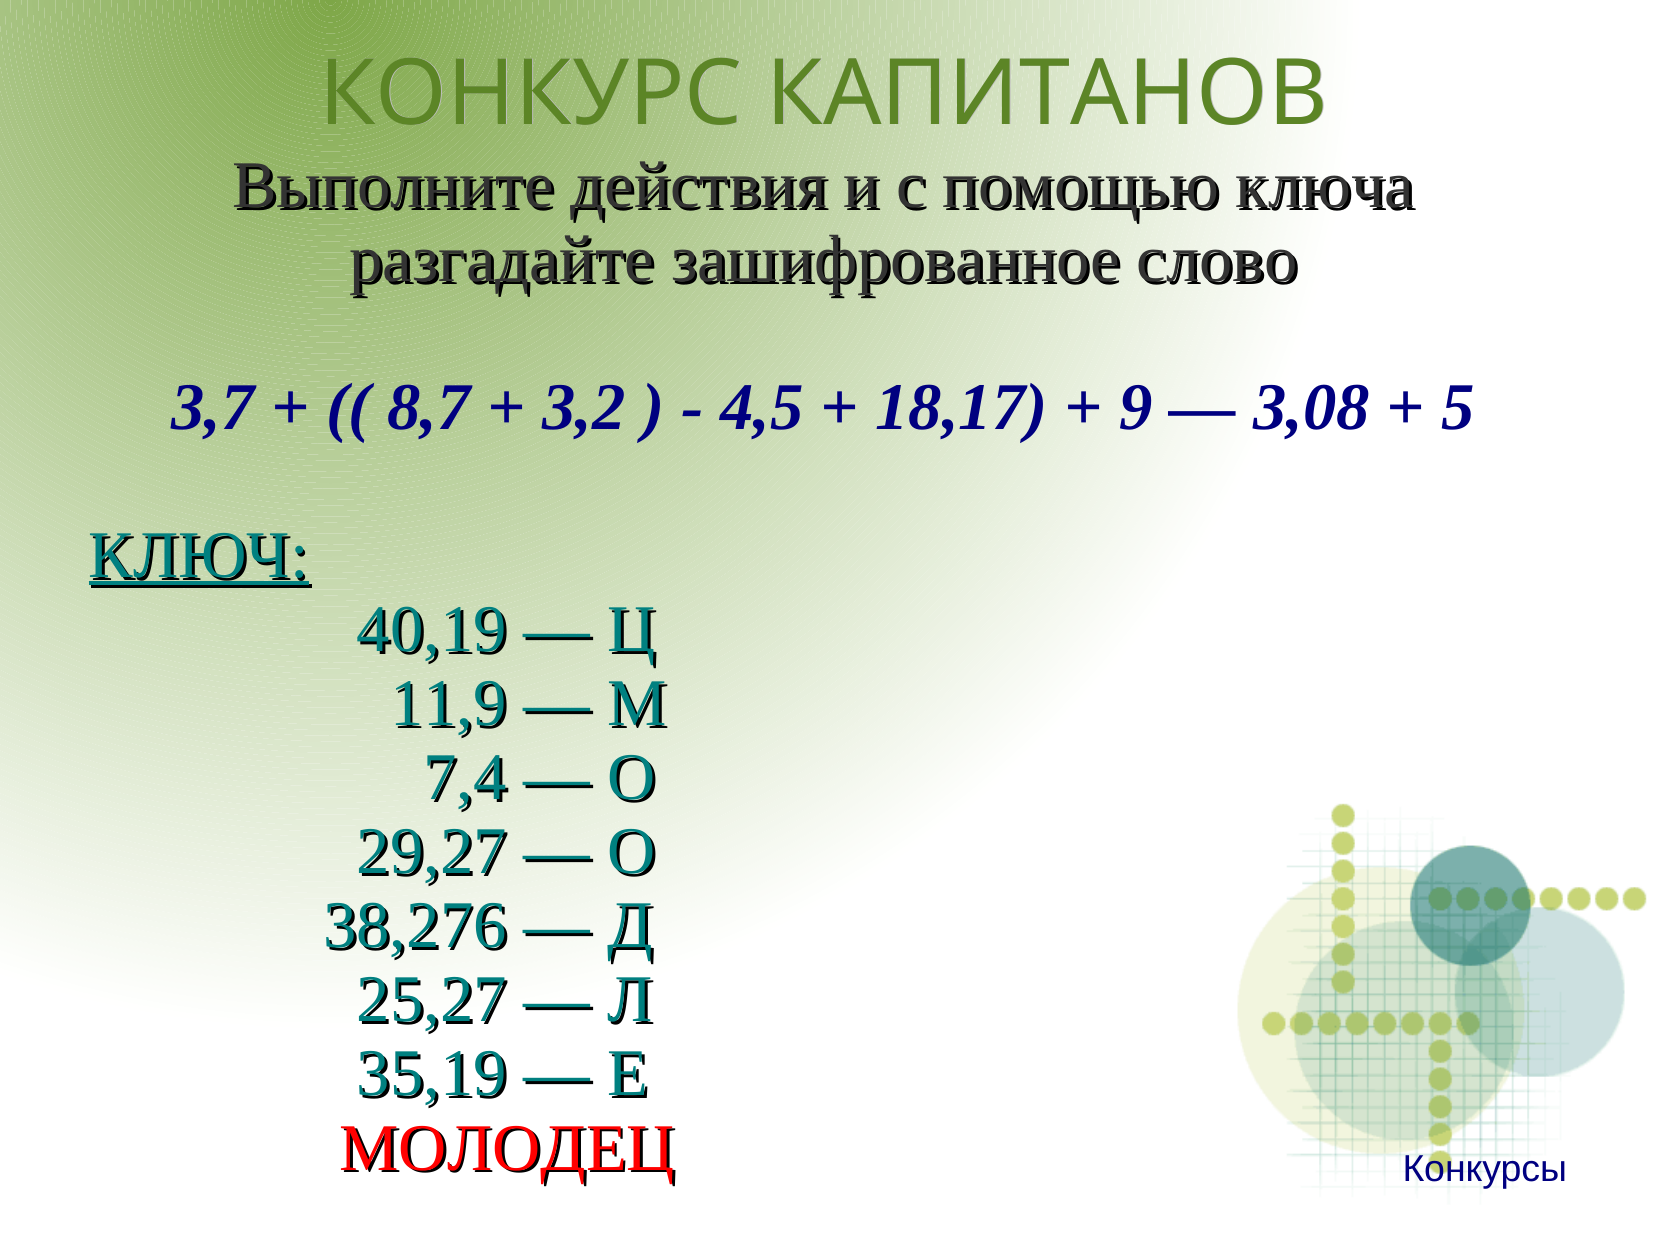

# КОНКУРС КАПИТАНОВ
Выполните действия и с помощью ключа разгадайте зашифрованное слово
3,7 + (( 8,7 + 3,2 ) - 4,5 + 18,17) + 9 — 3,08 + 5
КЛЮЧ:
 40,19 — Ц
 11,9 — М
 7,4 — О
 29,27 — О
 38,276 — Д
 25,27 — Л
 35,19 — Е
 МОЛОДЕЦ
Конкурсы